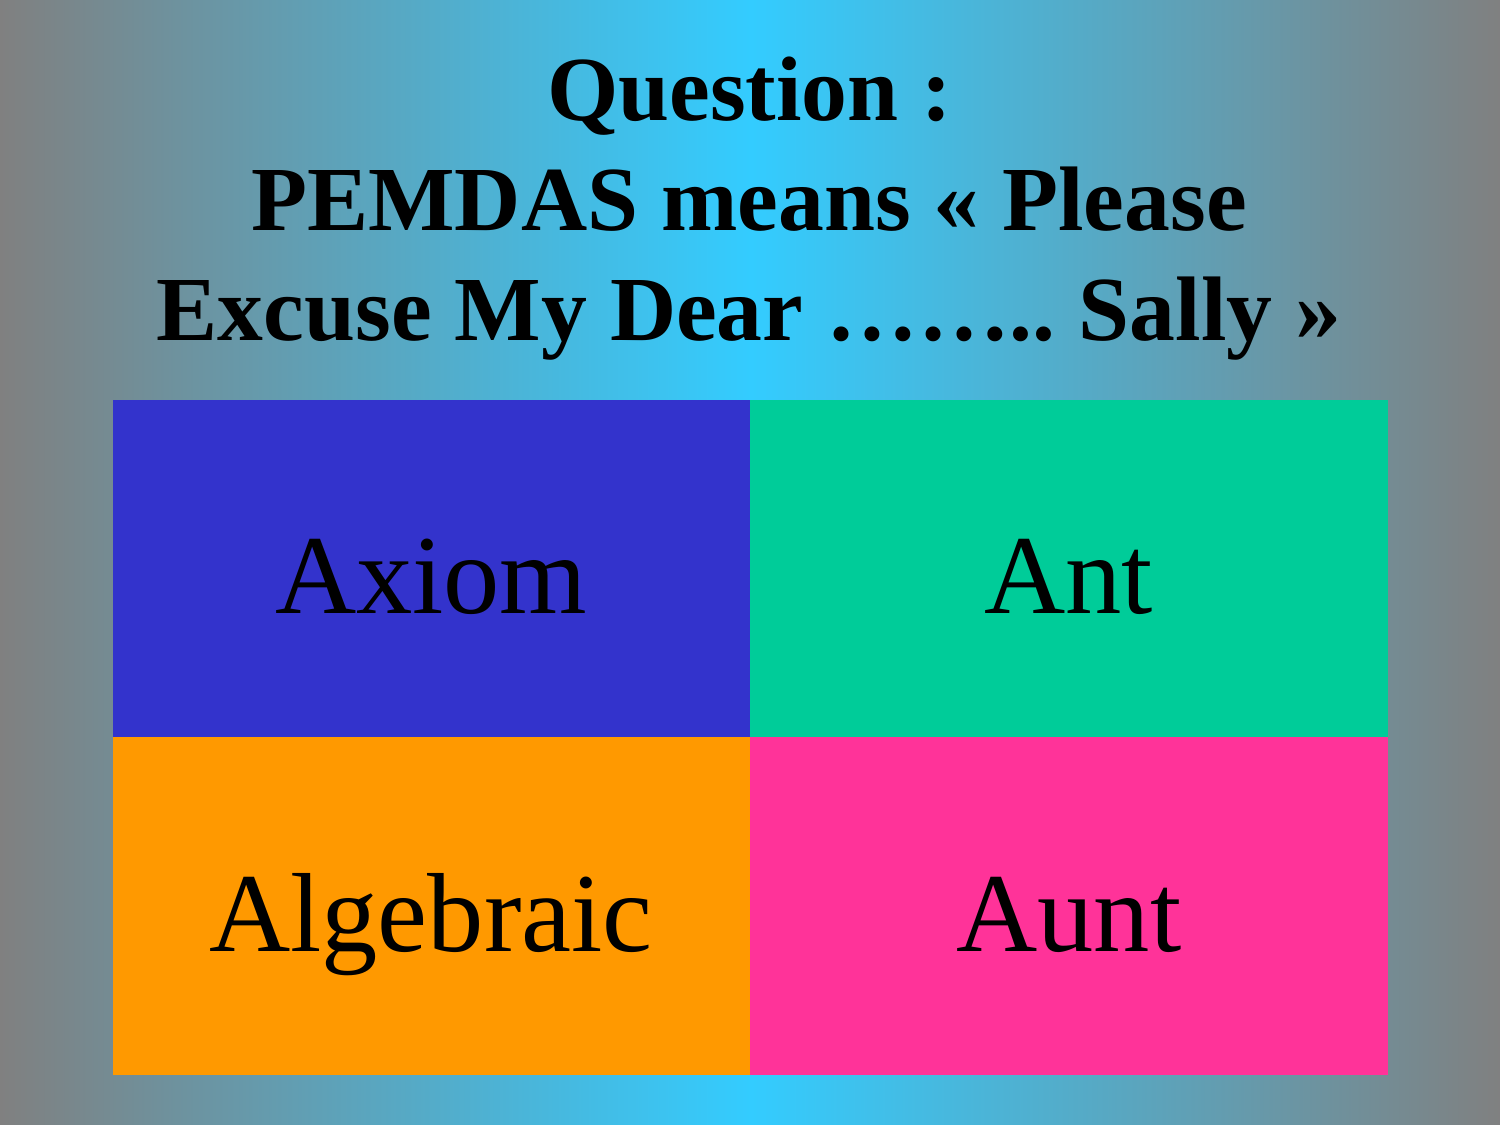

# Question : PEMDAS means « Please Excuse My Dear …….. Sally »
| Axiom | Ant |
| --- | --- |
| Algebraic | Aunt |